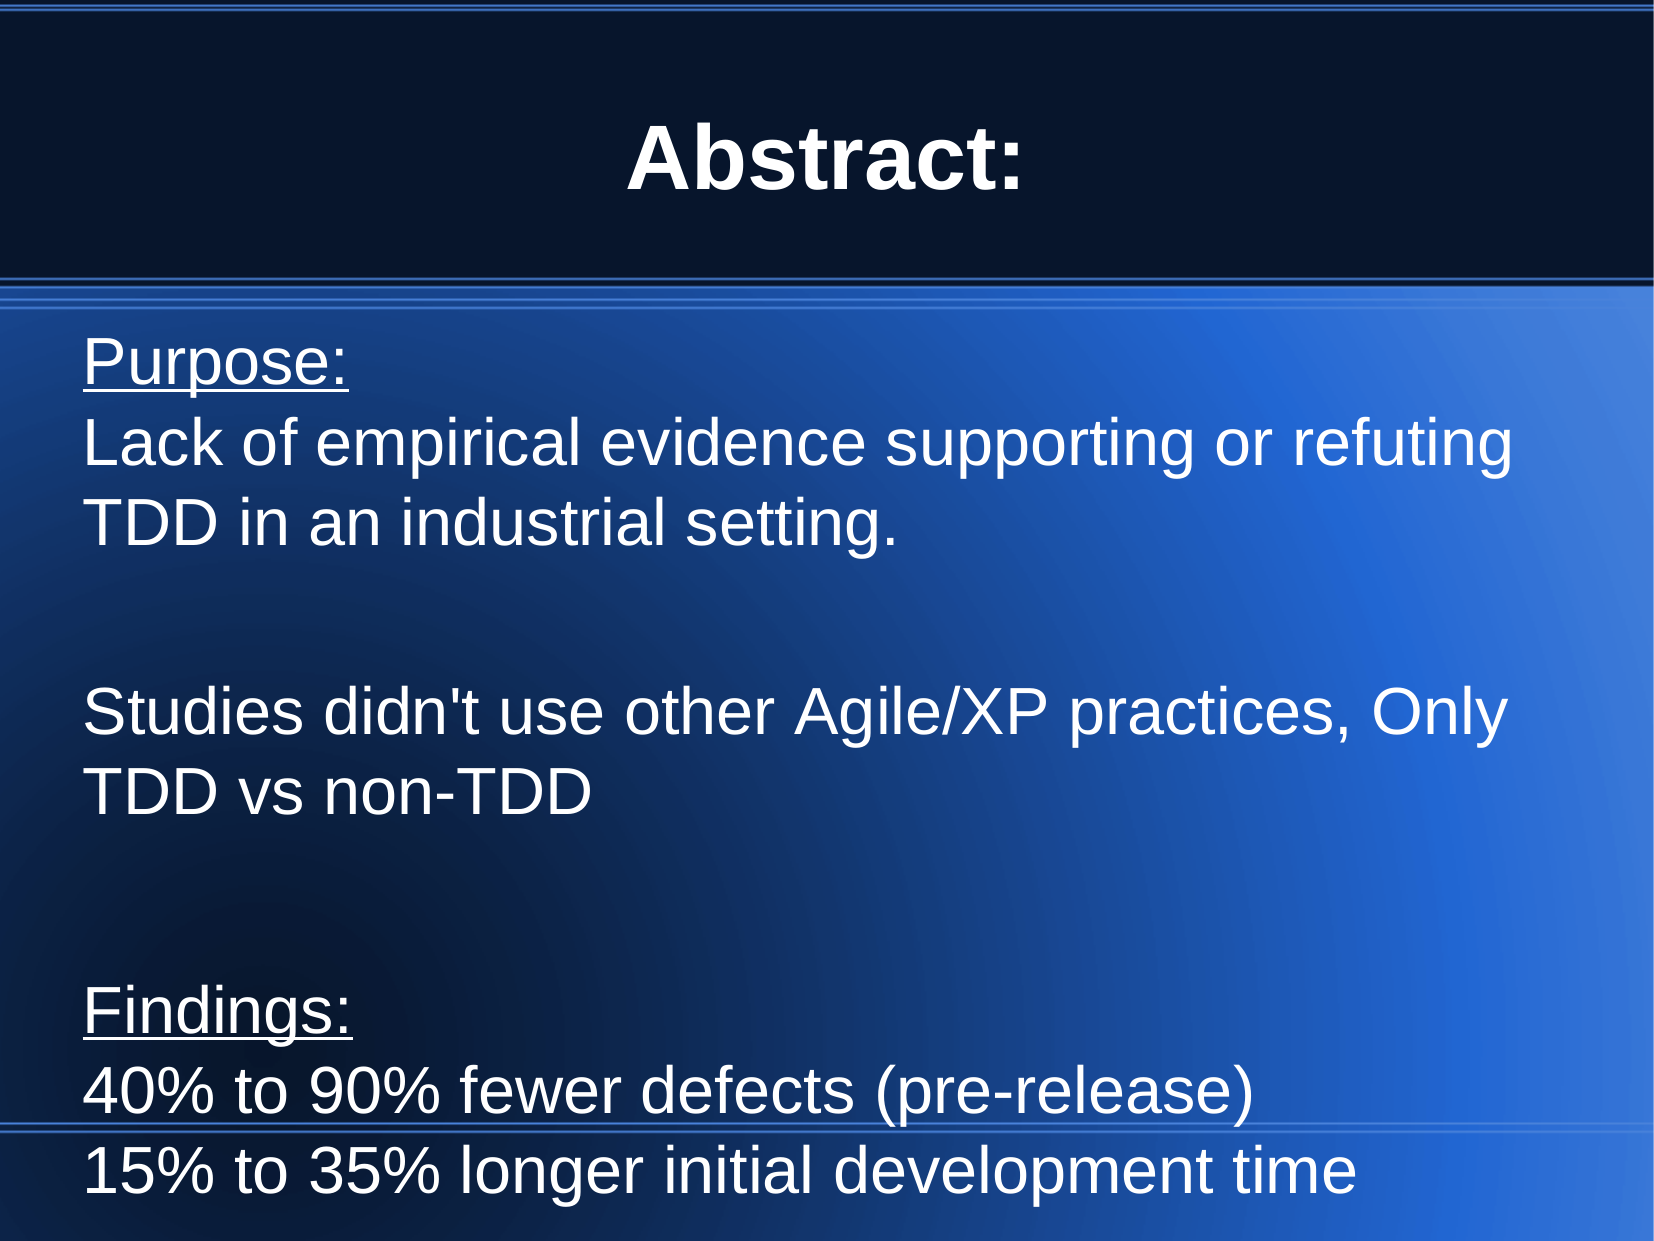

# Abstract:
Purpose:
Lack of empirical evidence supporting or refuting TDD in an industrial setting.
Studies didn't use other Agile/XP practices, Only TDD vs non-TDD
Findings:
40% to 90% fewer defects (pre-release)
15% to 35% longer initial development time